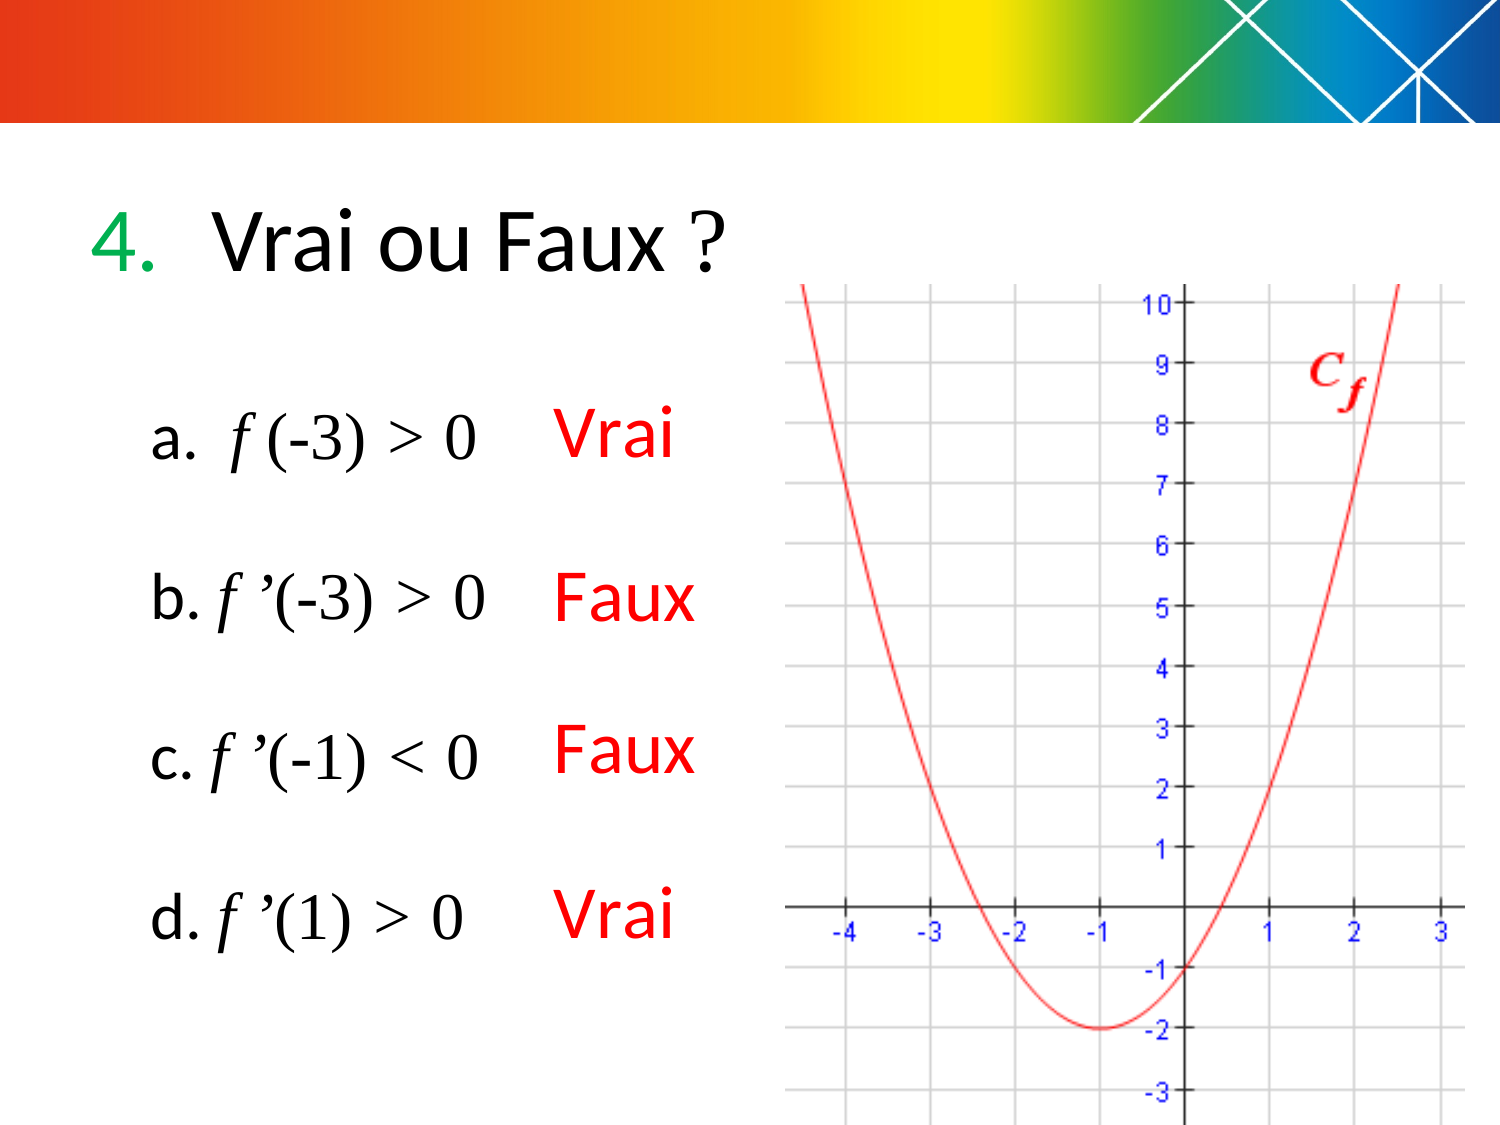

# Vrai ou Faux ?
Vrai
a. f (-3) > 0
b. f ’(-3) > 0
c. f ’(-1) < 0
d. f ’(1) > 0
Faux
Faux
Vrai